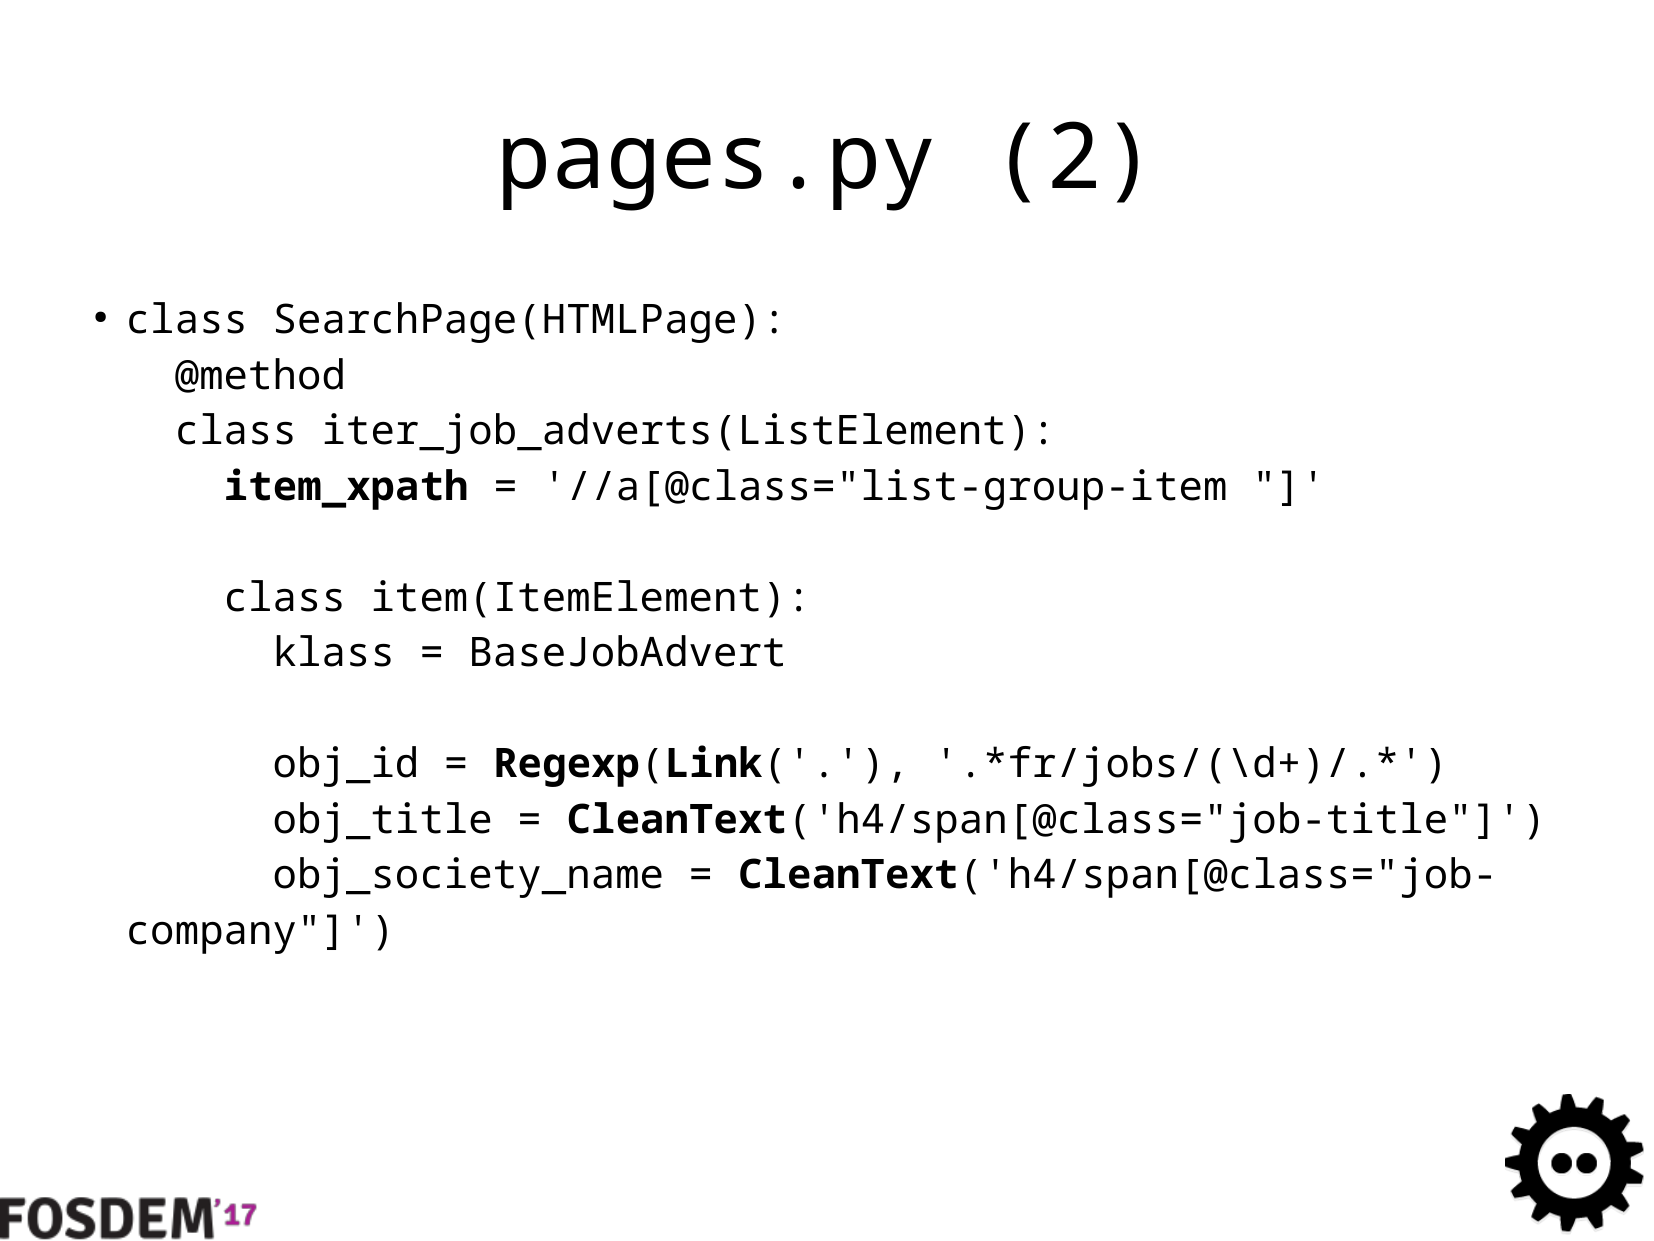

# pages.py (2)
class SearchPage(HTMLPage):
 @method
 class iter_job_adverts(ListElement):
 item_xpath = '//a[@class="list-group-item "]'
 class item(ItemElement):
 klass = BaseJobAdvert
 obj_id = Regexp(Link('.'), '.*fr/jobs/(\d+)/.*')
 obj_title = CleanText('h4/span[@class="job-title"]')
 obj_society_name = CleanText('h4/span[@class="job-company"]')